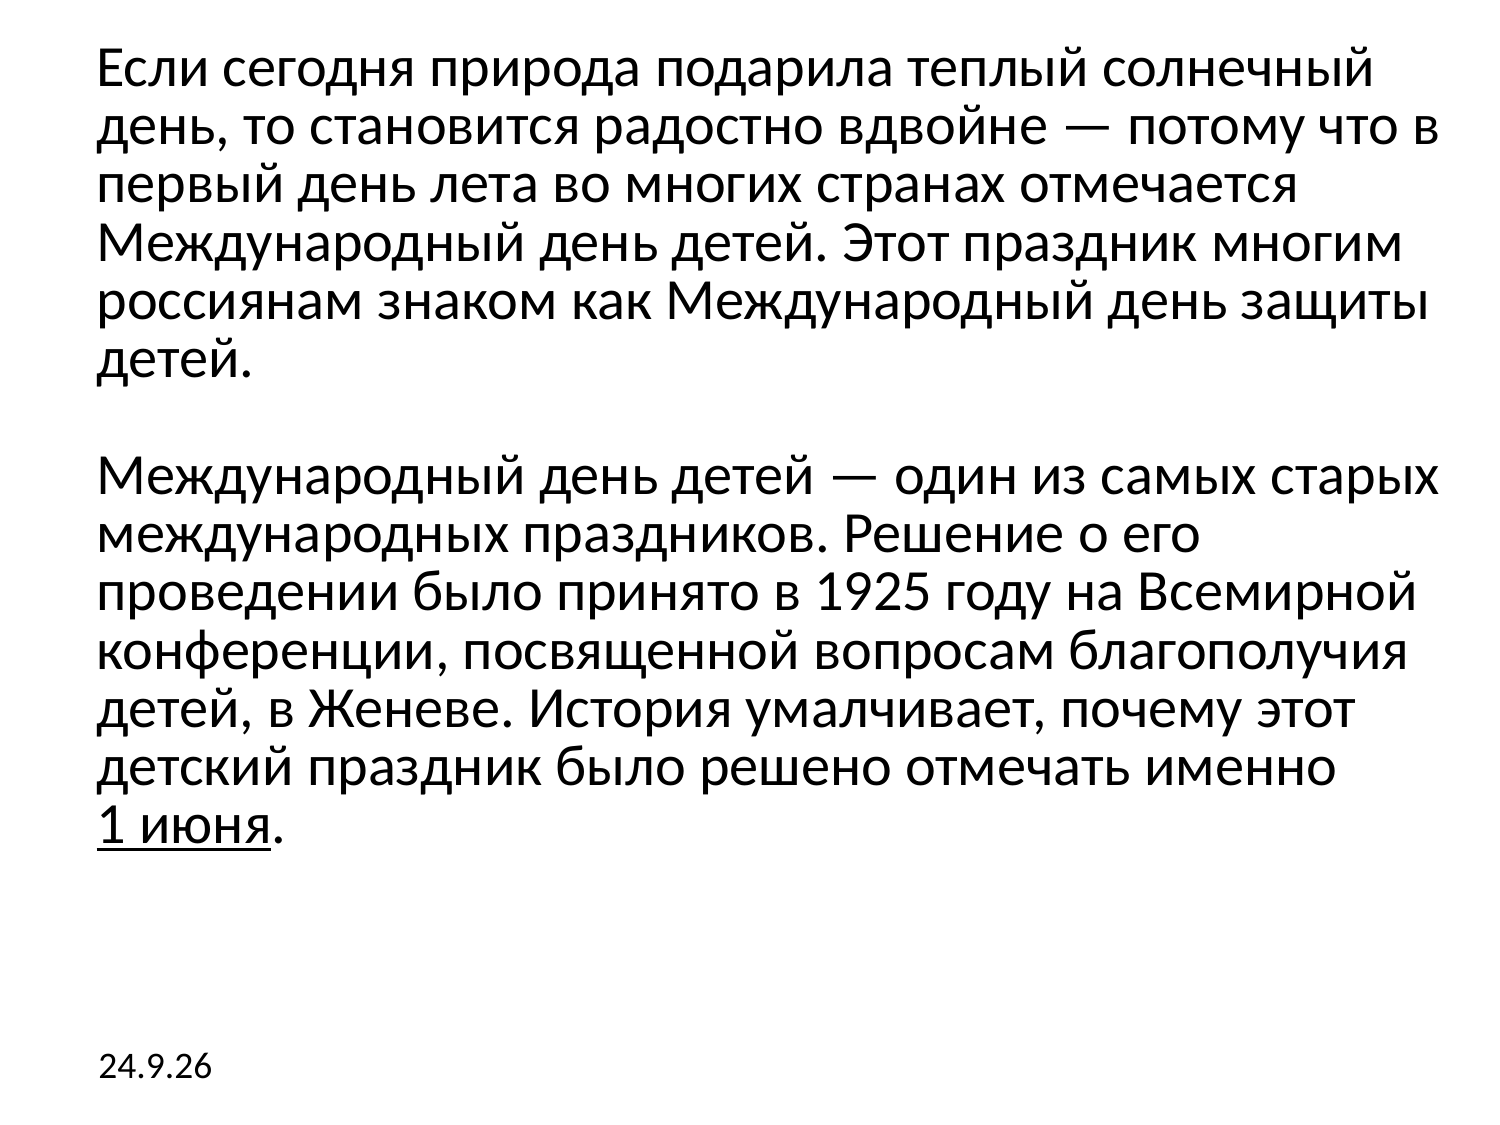

Если сегодня природа подарила теплый солнечный день, то становится радостно вдвойне — потому что в первый день лета во многих странах отмечается Международный день детей. Этот праздник многим россиянам знаком как Международный день защиты детей.
Международный день детей — один из самых старых международных праздников. Решение о его проведении было принято в 1925 году на Всемирной конференции, посвященной вопросам благополучия детей, в Женеве. История умалчивает, почему этот детский праздник было решено отмечать именно 1 июня.